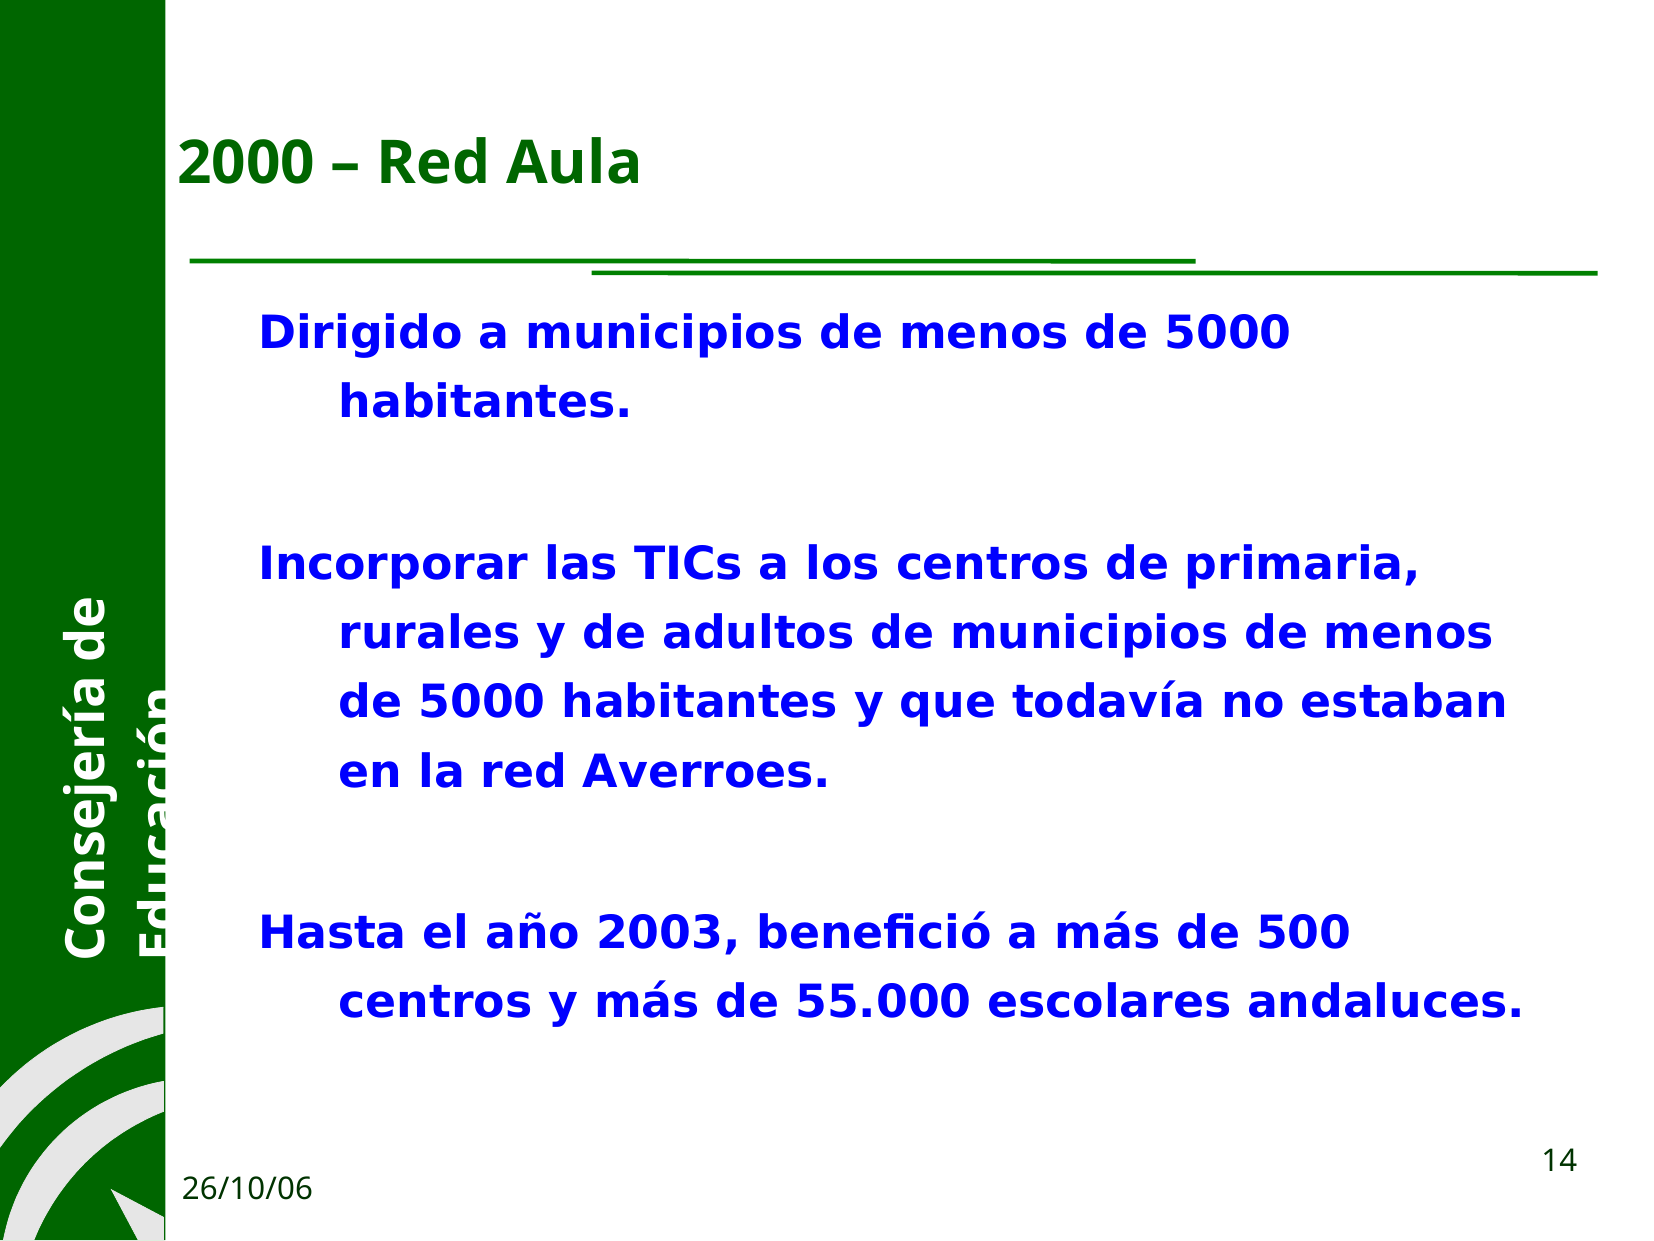

# 2000 – Red Aula
Dirigido a municipios de menos de 5000 habitantes.
Incorporar las TICs a los centros de primaria, rurales y de adultos de municipios de menos de 5000 habitantes y que todavía no estaban en la red Averroes.
Hasta el año 2003, benefició a más de 500 centros y más de 55.000 escolares andaluces.
14